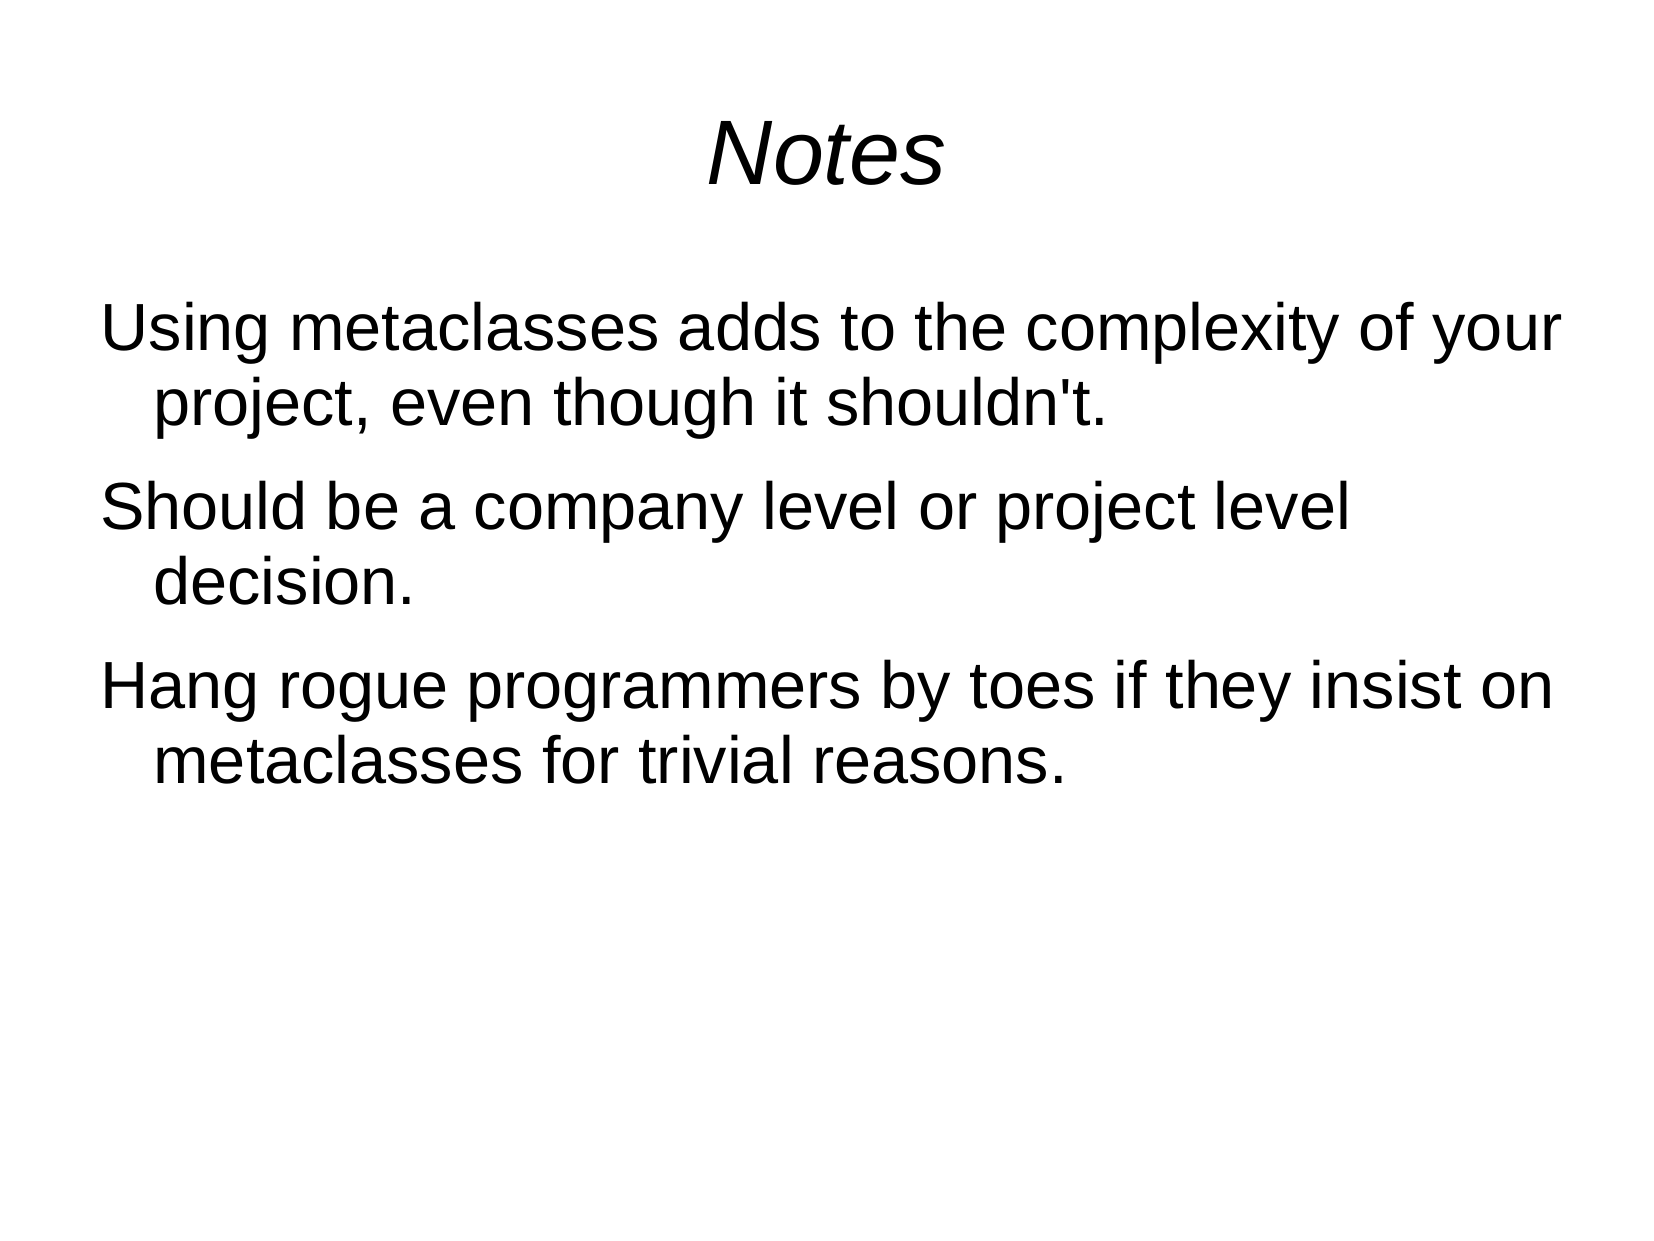

# Notes
Using metaclasses adds to the complexity of your project, even though it shouldn't.
Should be a company level or project level decision.
Hang rogue programmers by toes if they insist on metaclasses for trivial reasons.